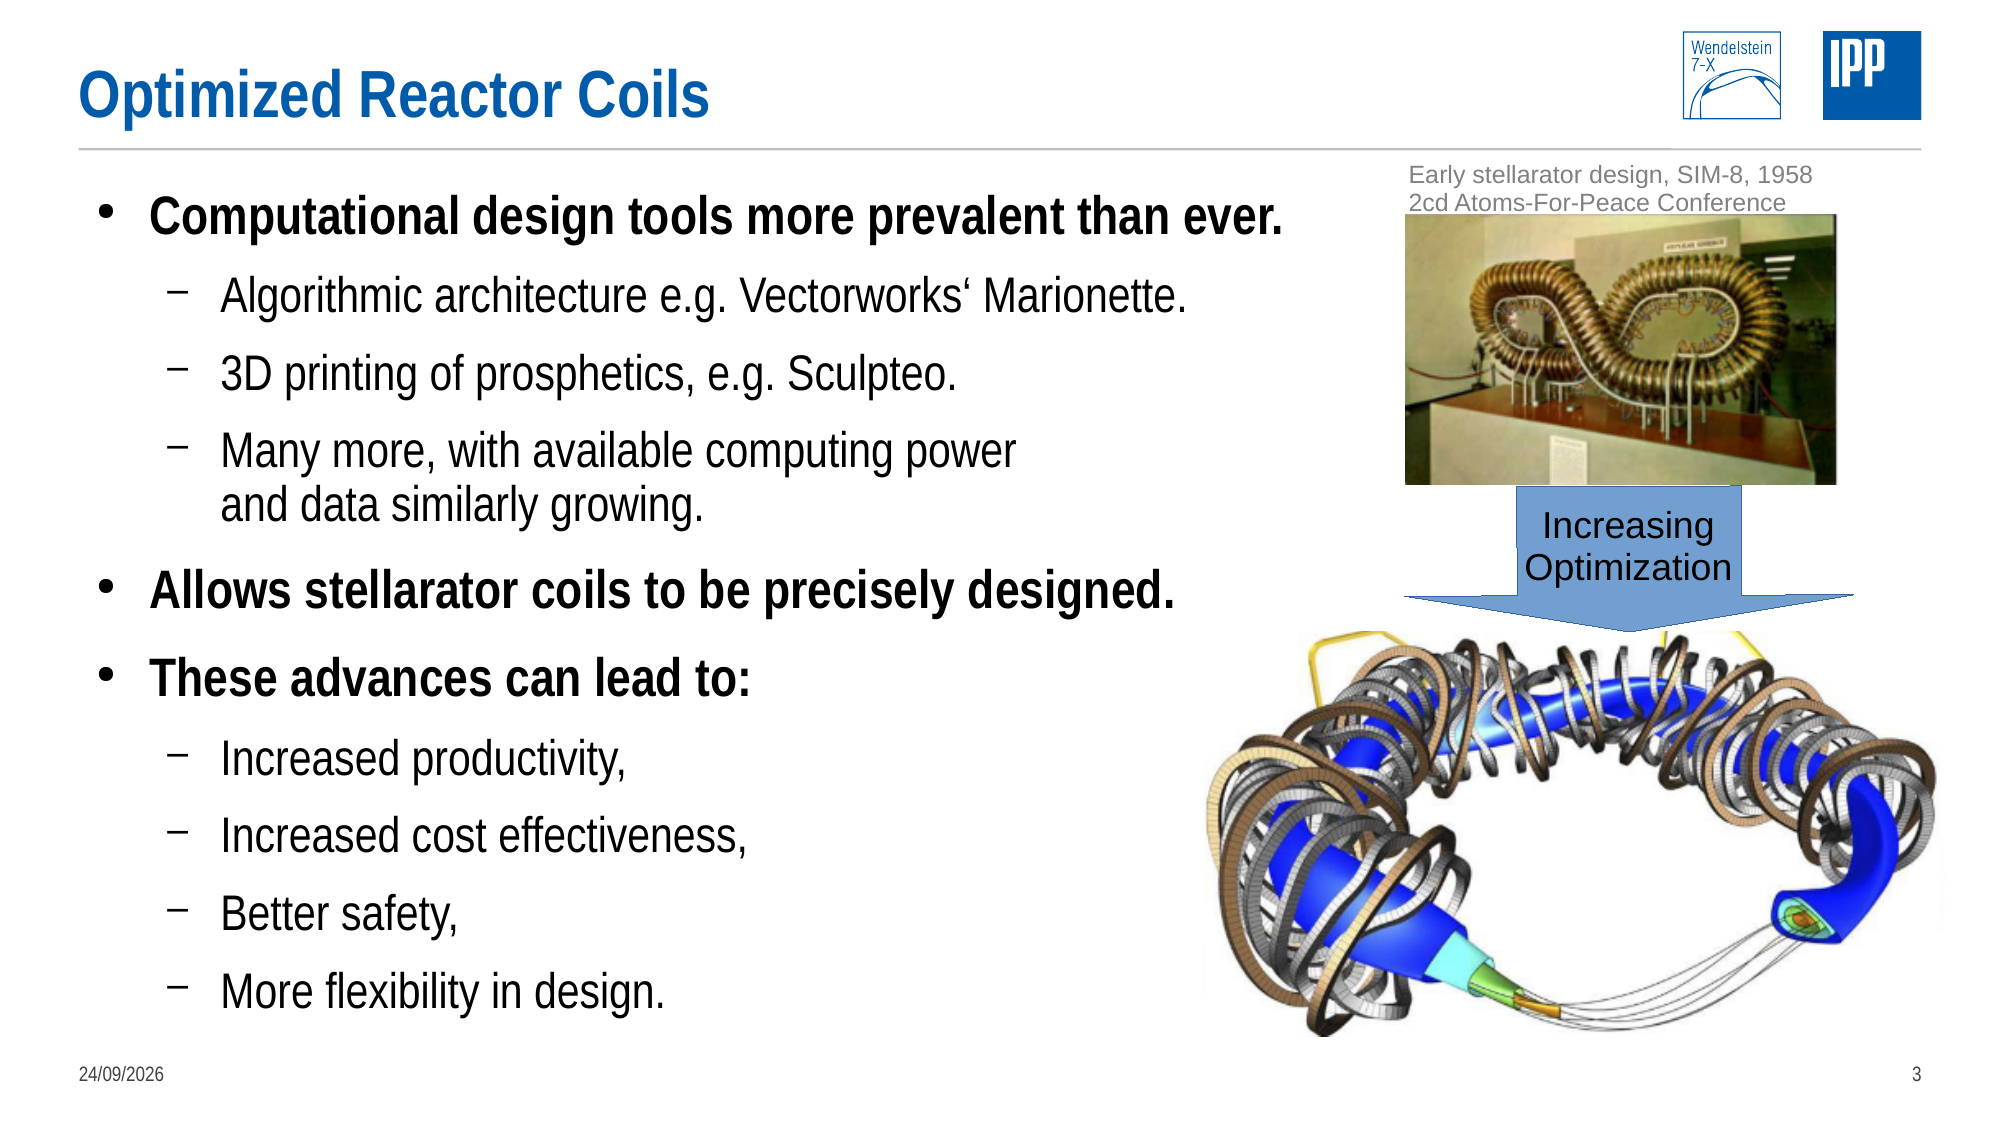

# Optimized Reactor Coils
Early stellarator design, SIM-8, 1958
2cd Atoms-For-Peace Conference
Computational design tools more prevalent than ever.
Algorithmic architecture e.g. Vectorworks‘ Marionette.
3D printing of prosphetics, e.g. Sculpteo.
Many more, with available computing power
and data similarly growing.
Allows stellarator coils to be precisely designed.
These advances can lead to:
Increased productivity,
Increased cost effectiveness,
Better safety,
More flexibility in design.
Increasing
Optimization